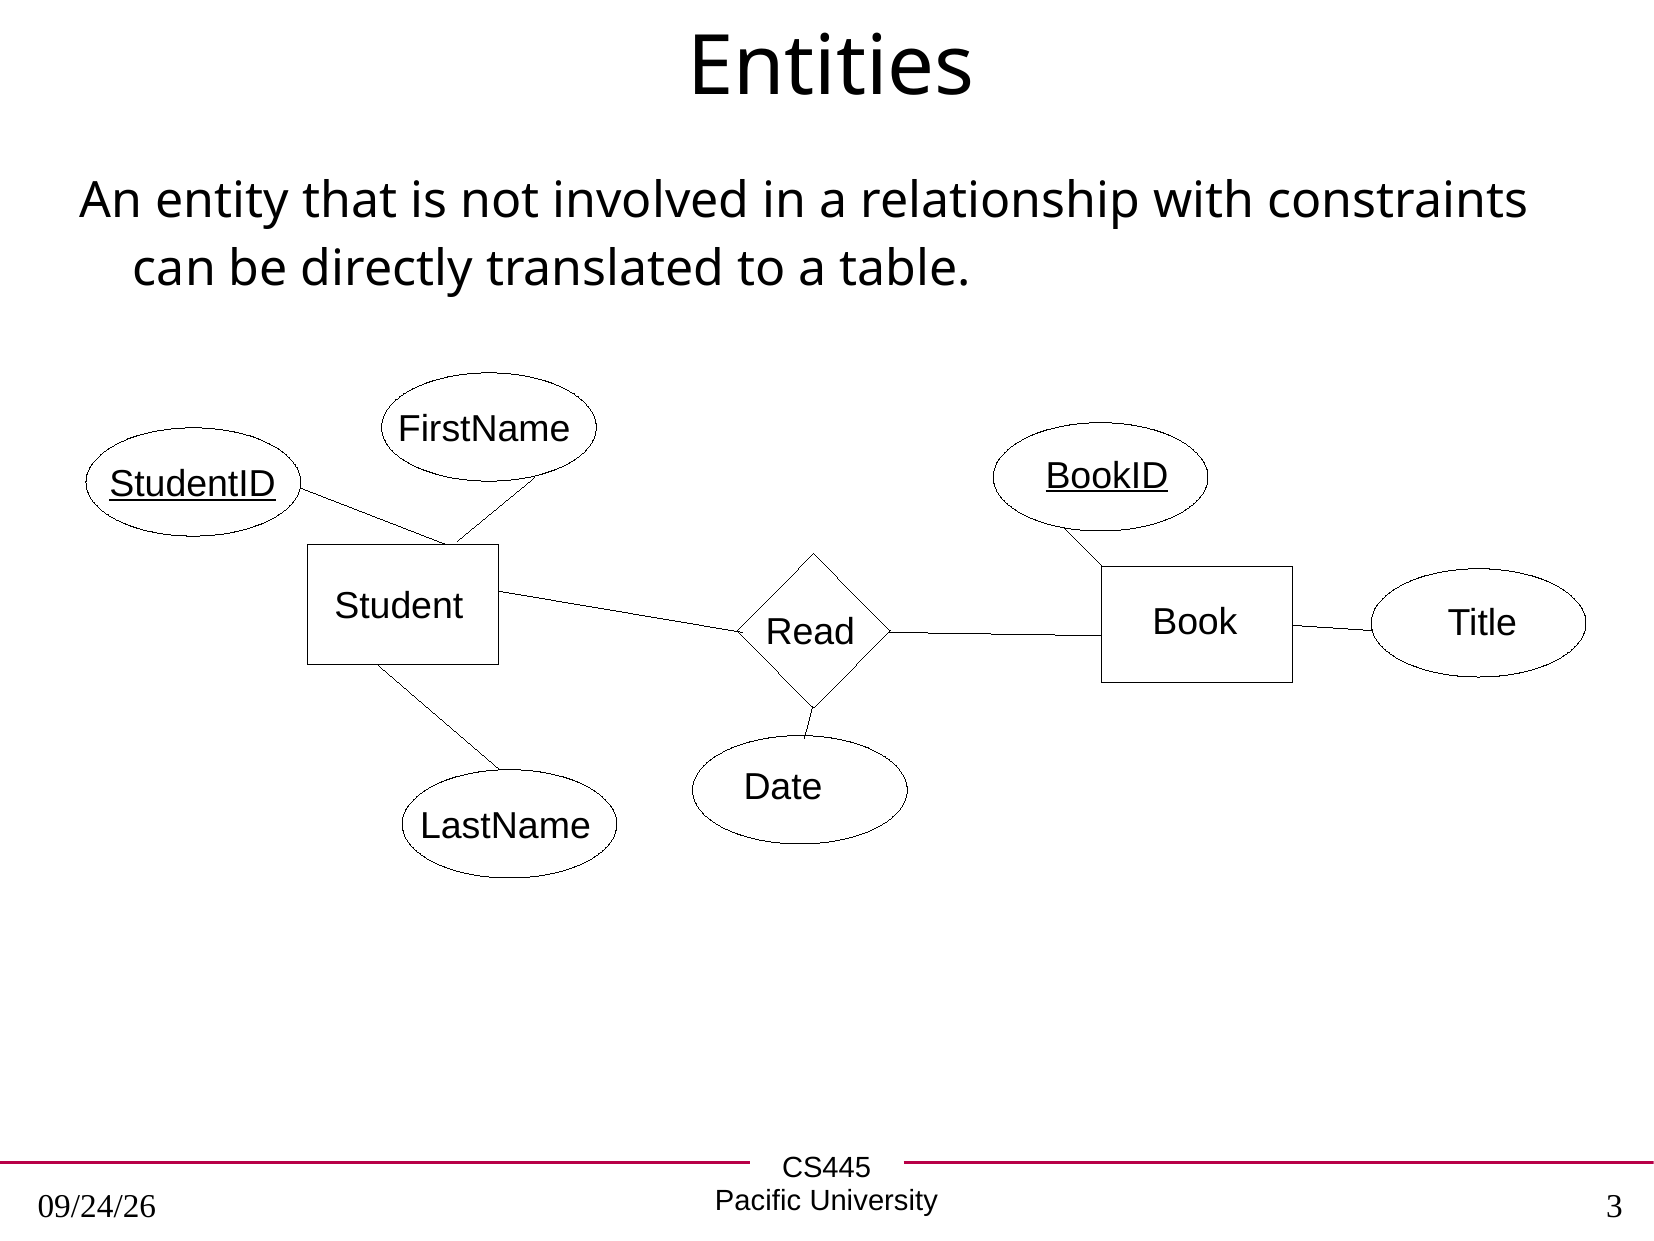

# Entities
An entity that is not involved in a relationship with constraints can be directly translated to a table.
FirstName
BookID
StudentID
Student
Book
Title
Read
Date
LastName